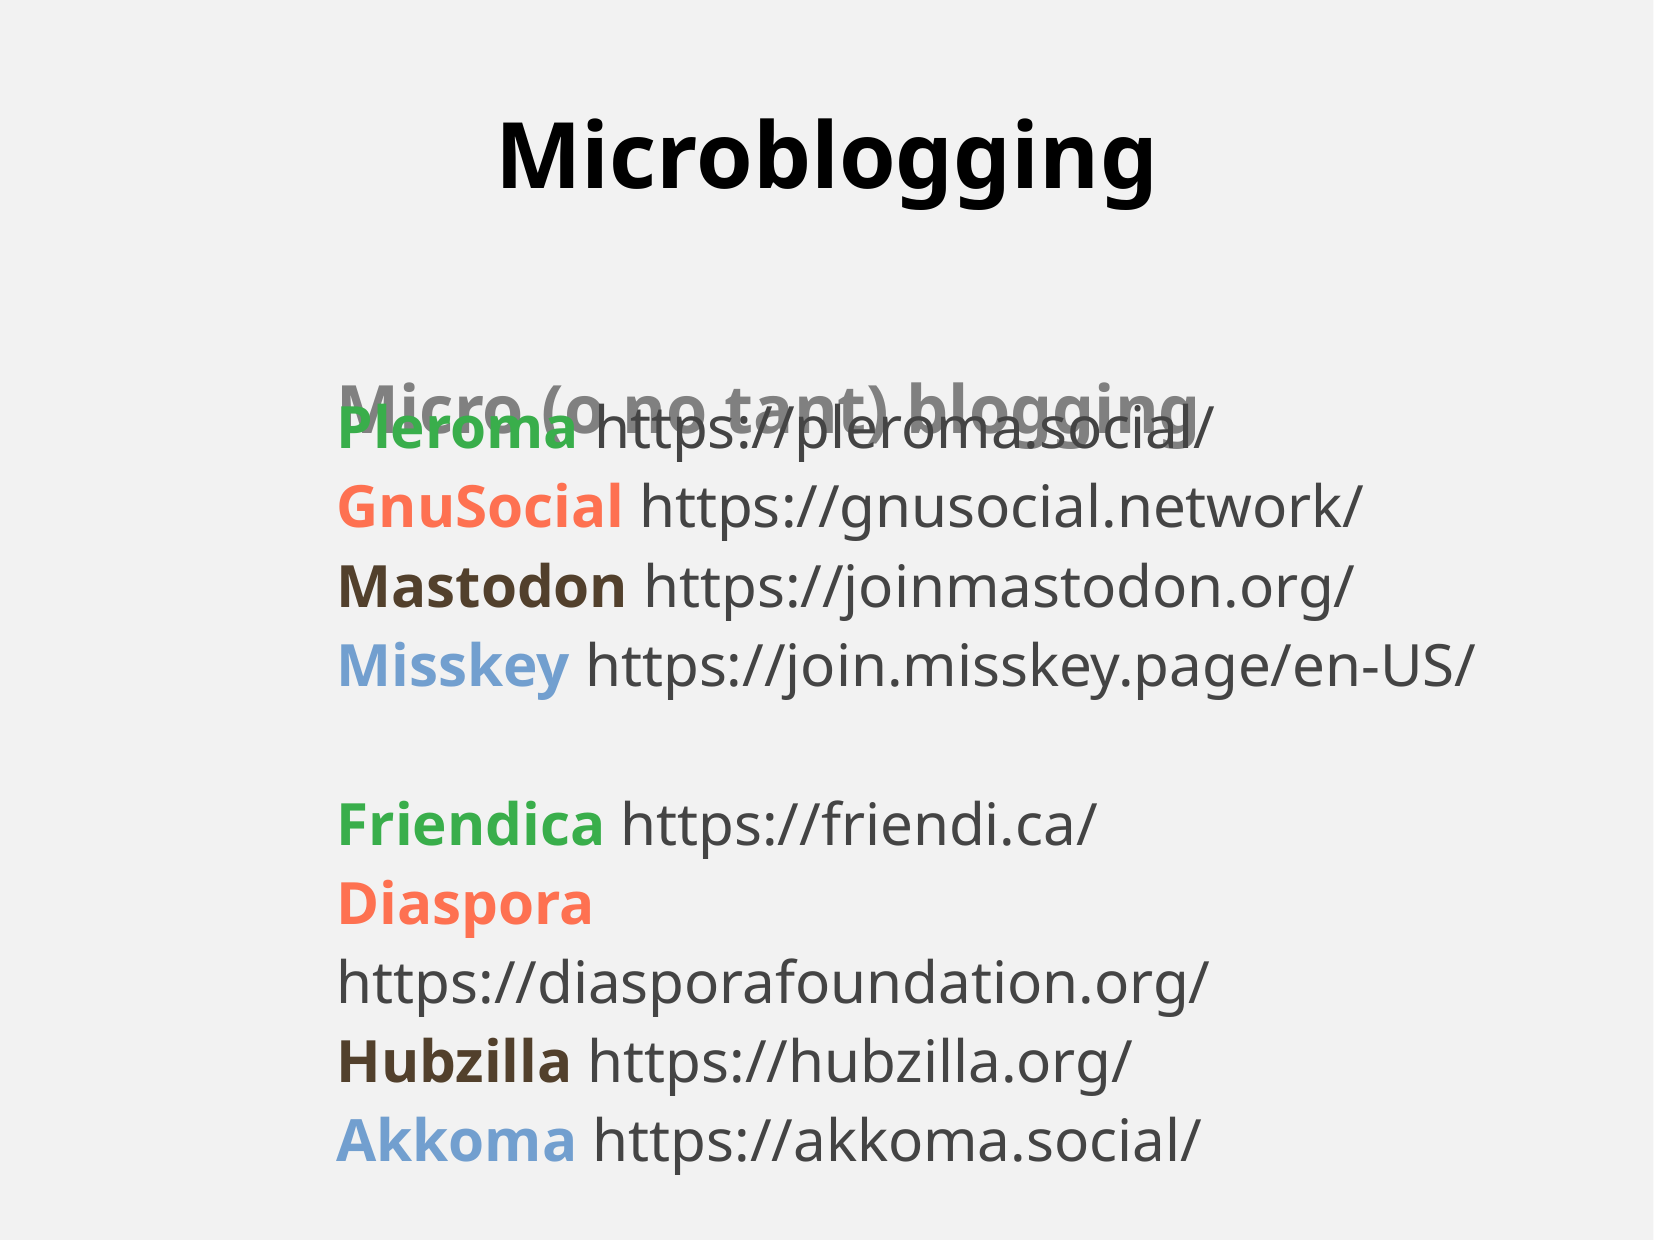

# Microblogging
Micro (o no tant) blogging
Pleroma https://pleroma.social/
GnuSocial https://gnusocial.network/
Mastodon https://joinmastodon.org/
Misskey https://join.misskey.page/en-US/
Friendica https://friendi.ca/
Diaspora https://diasporafoundation.org/
Hubzilla https://hubzilla.org/
Akkoma https://akkoma.social/